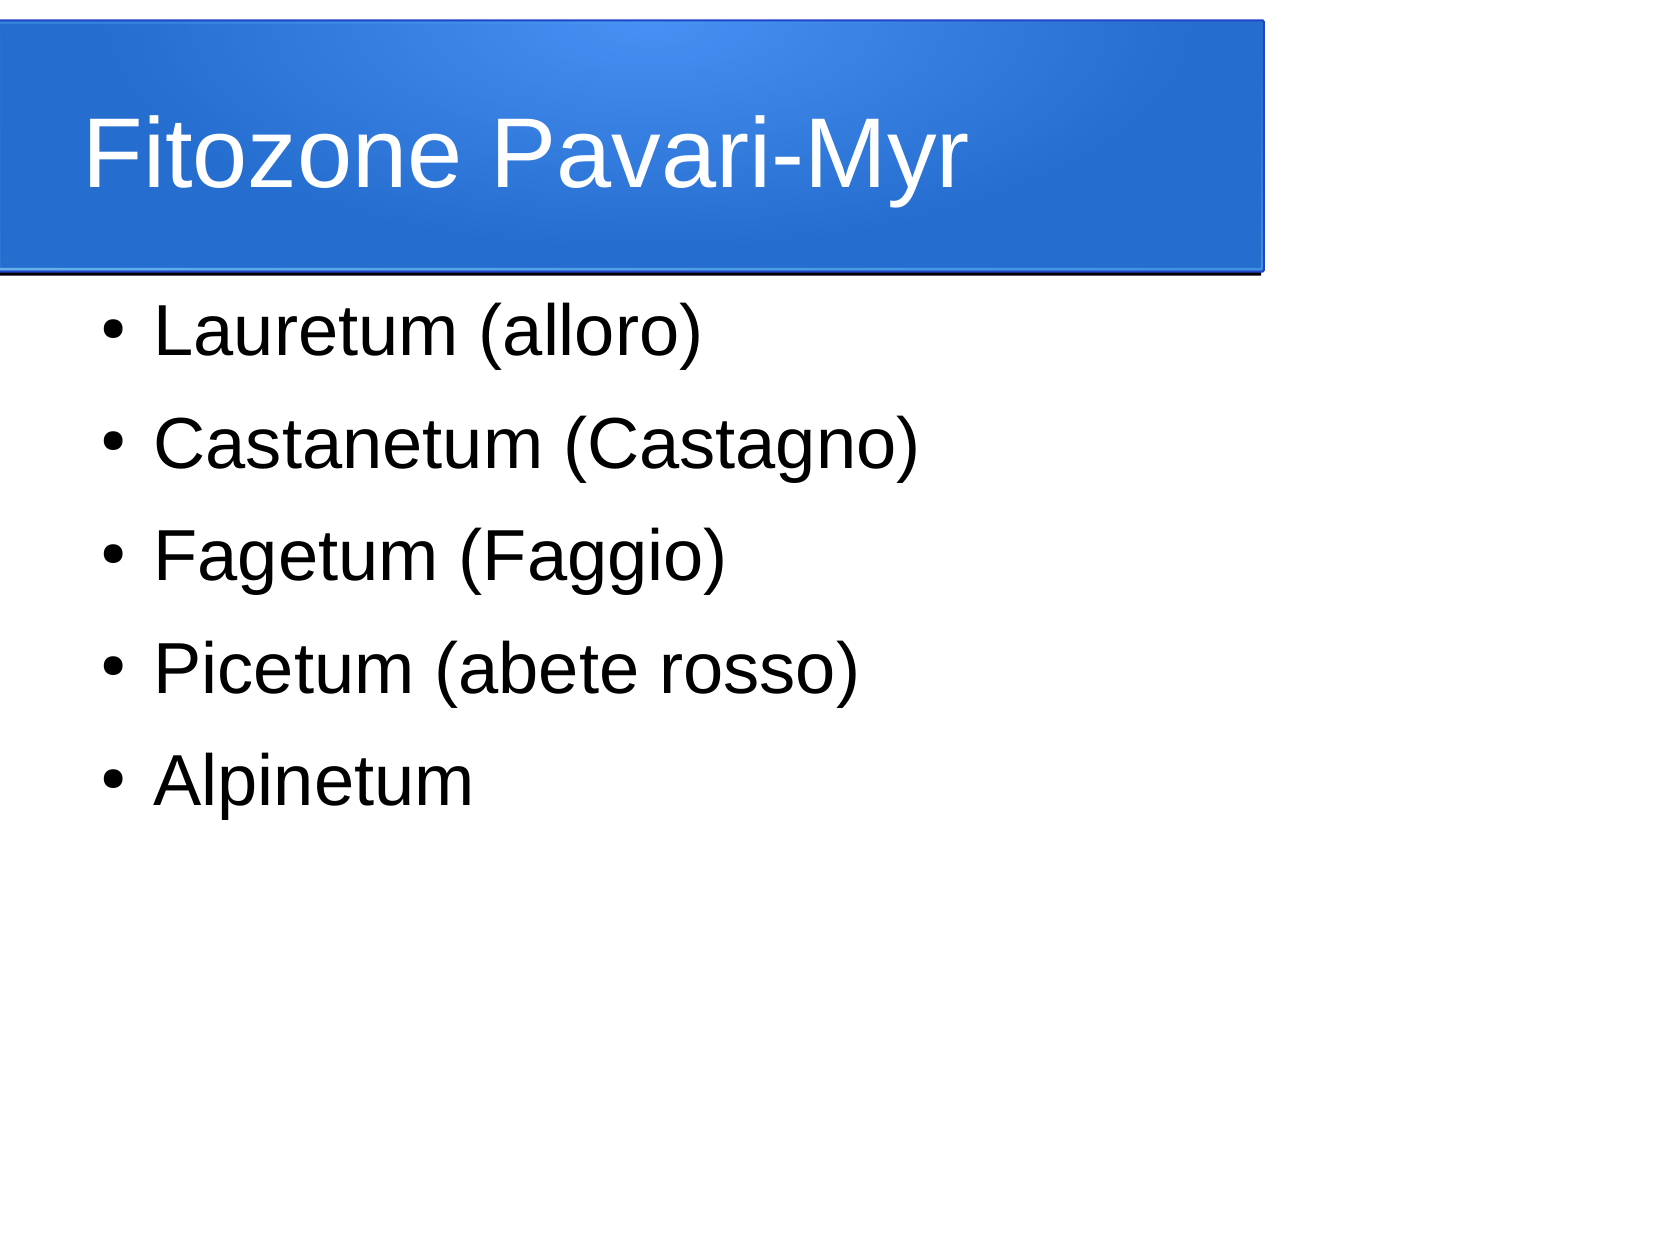

# Fitozone Pavari-Myr
Lauretum (alloro)
Castanetum (Castagno)
Fagetum (Faggio)
Picetum (abete rosso)
Alpinetum